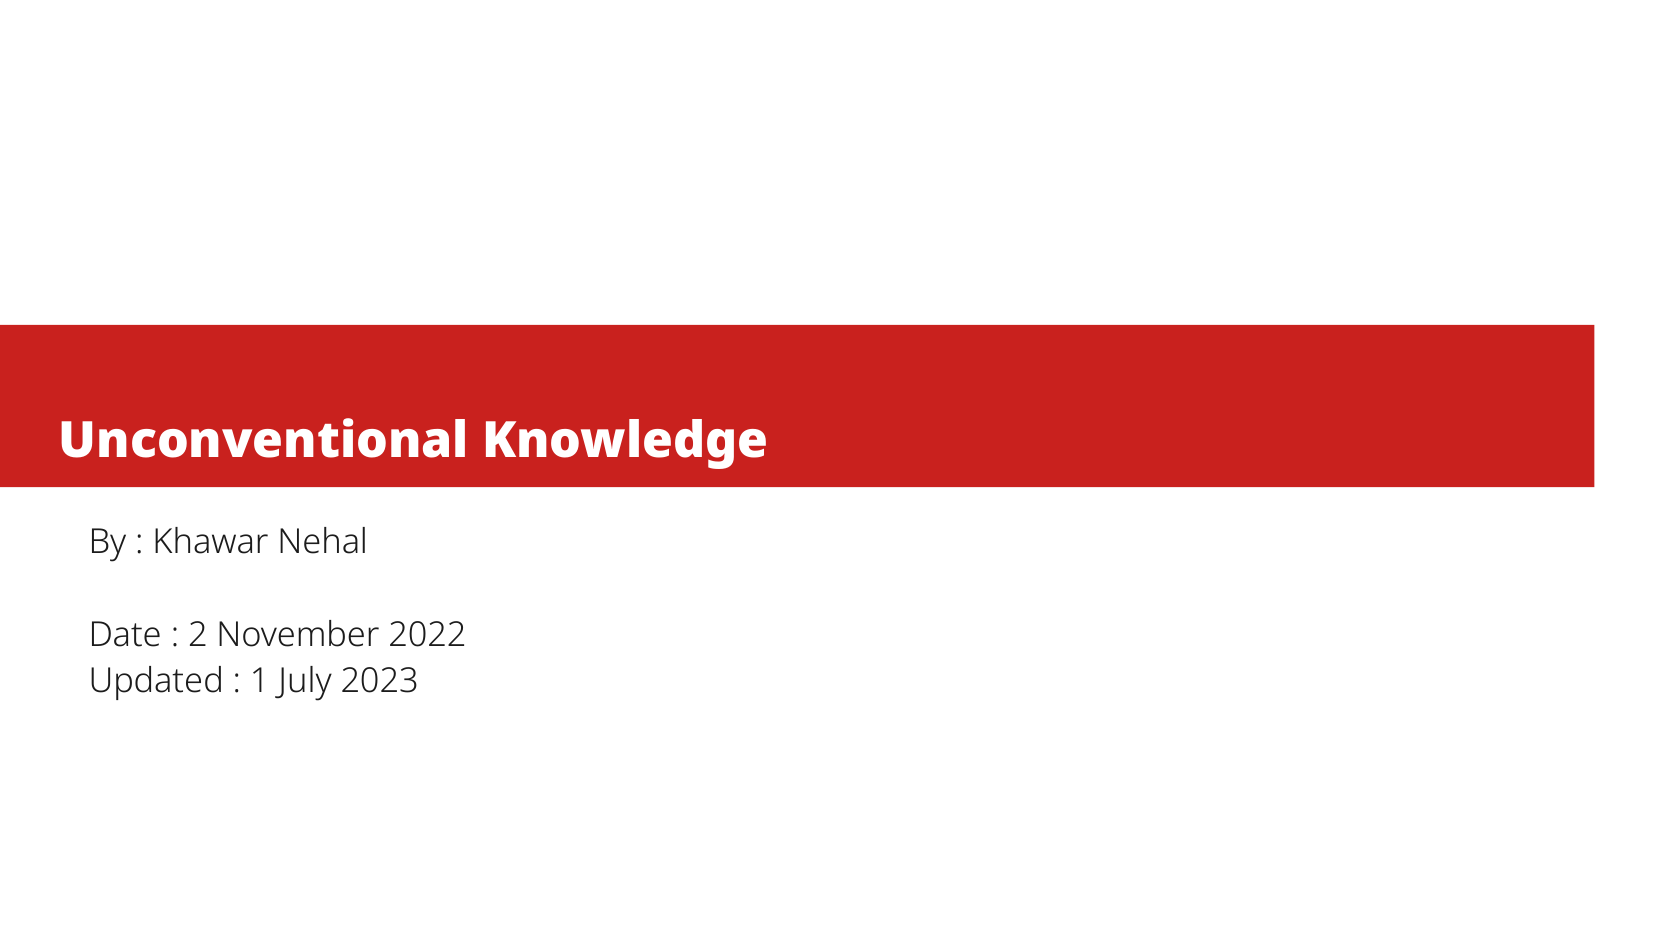

# Unconventional Knowledge
By : Khawar Nehal
Date : 2 November 2022
Updated : 1 July 2023